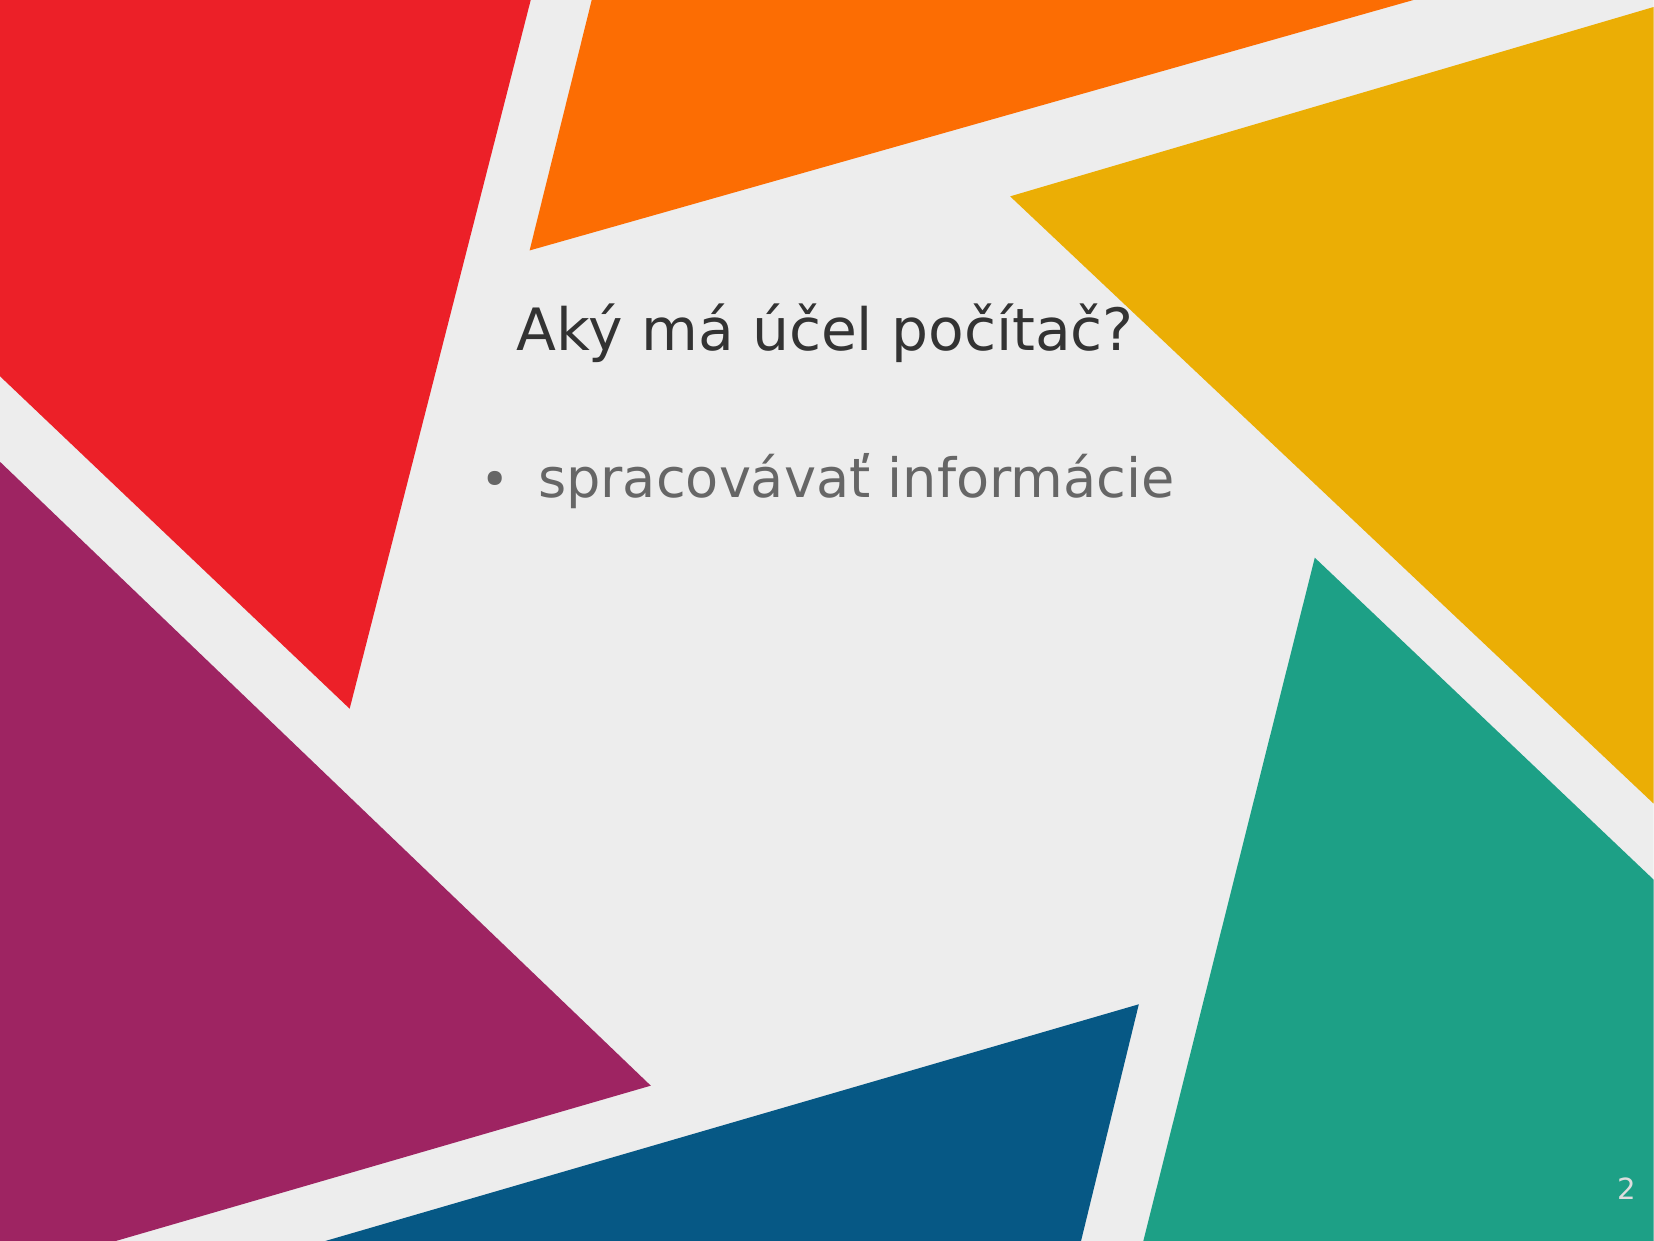

# Aký má účel počítač?
spracovávať informácie
2